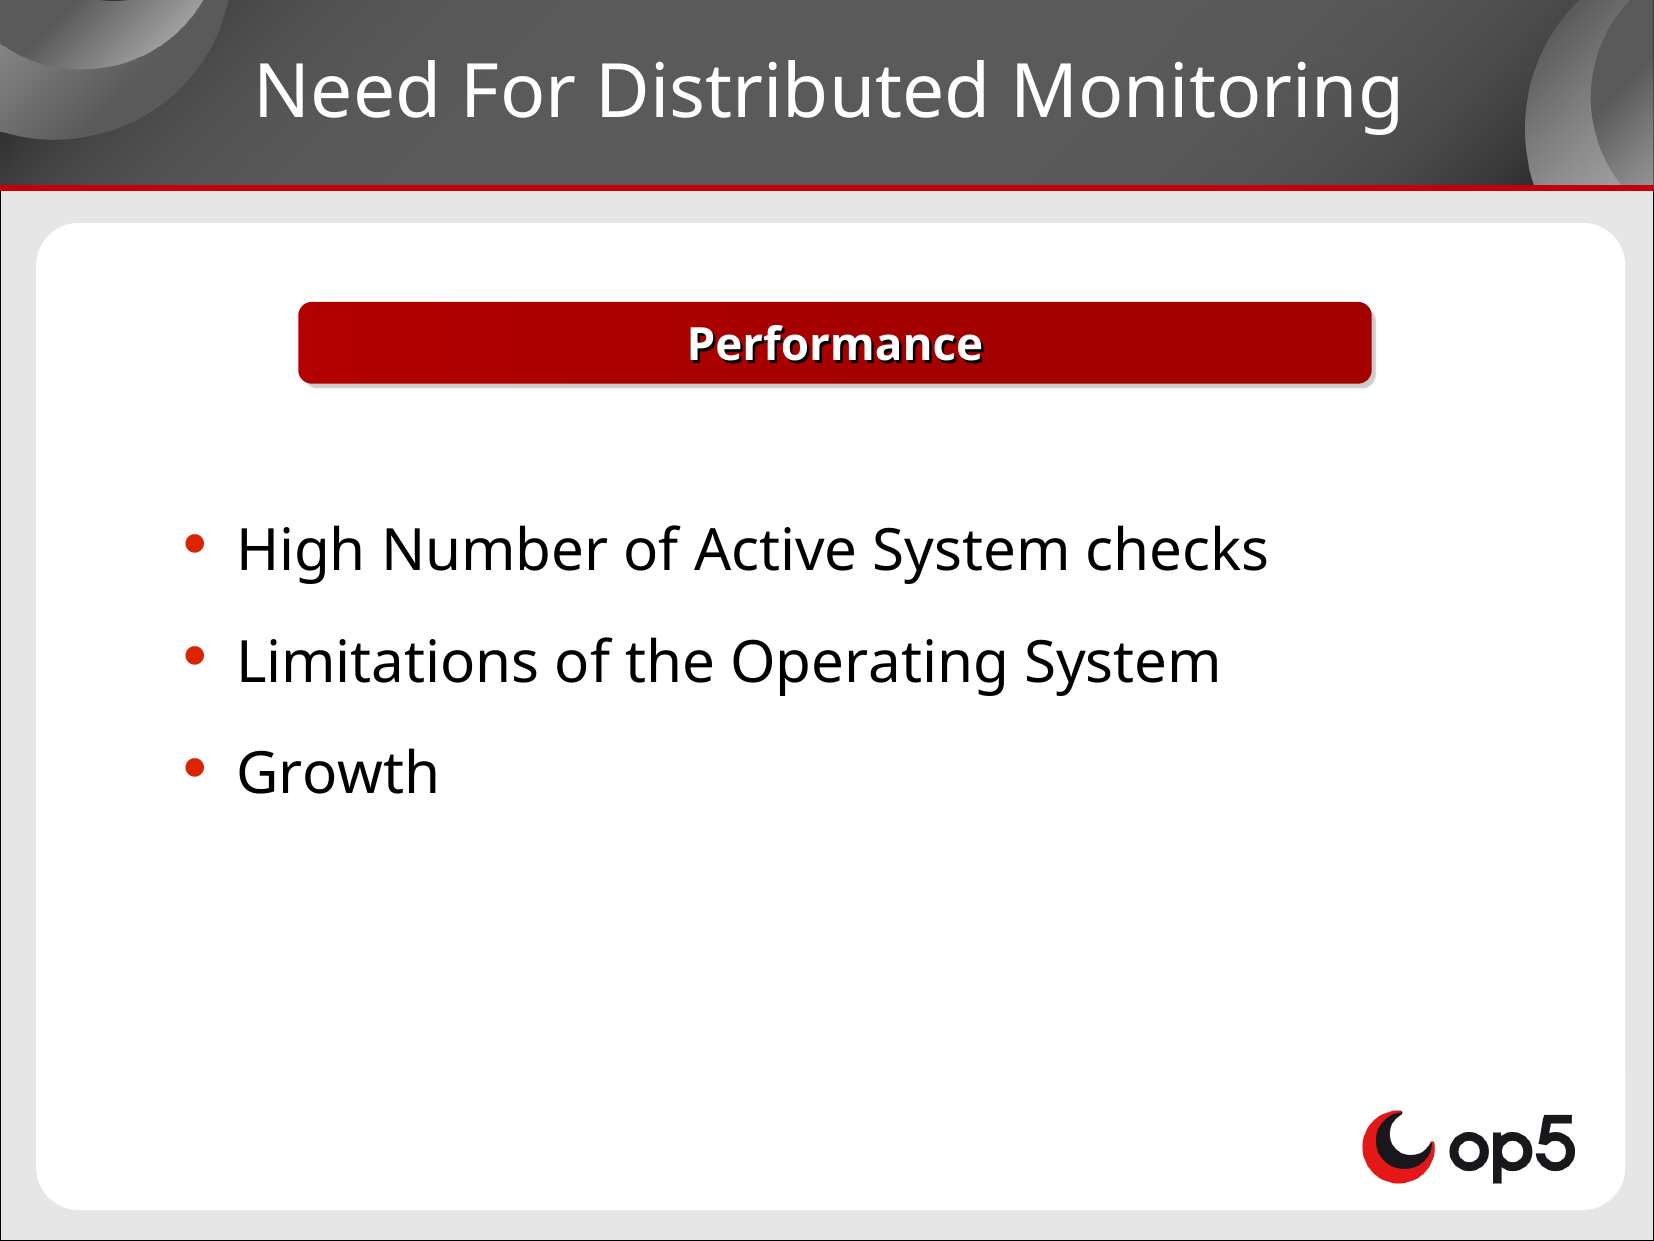

# Need For Distributed Monitoring
Performance
High Number of Active System checks
Limitations of the Operating System
Growth